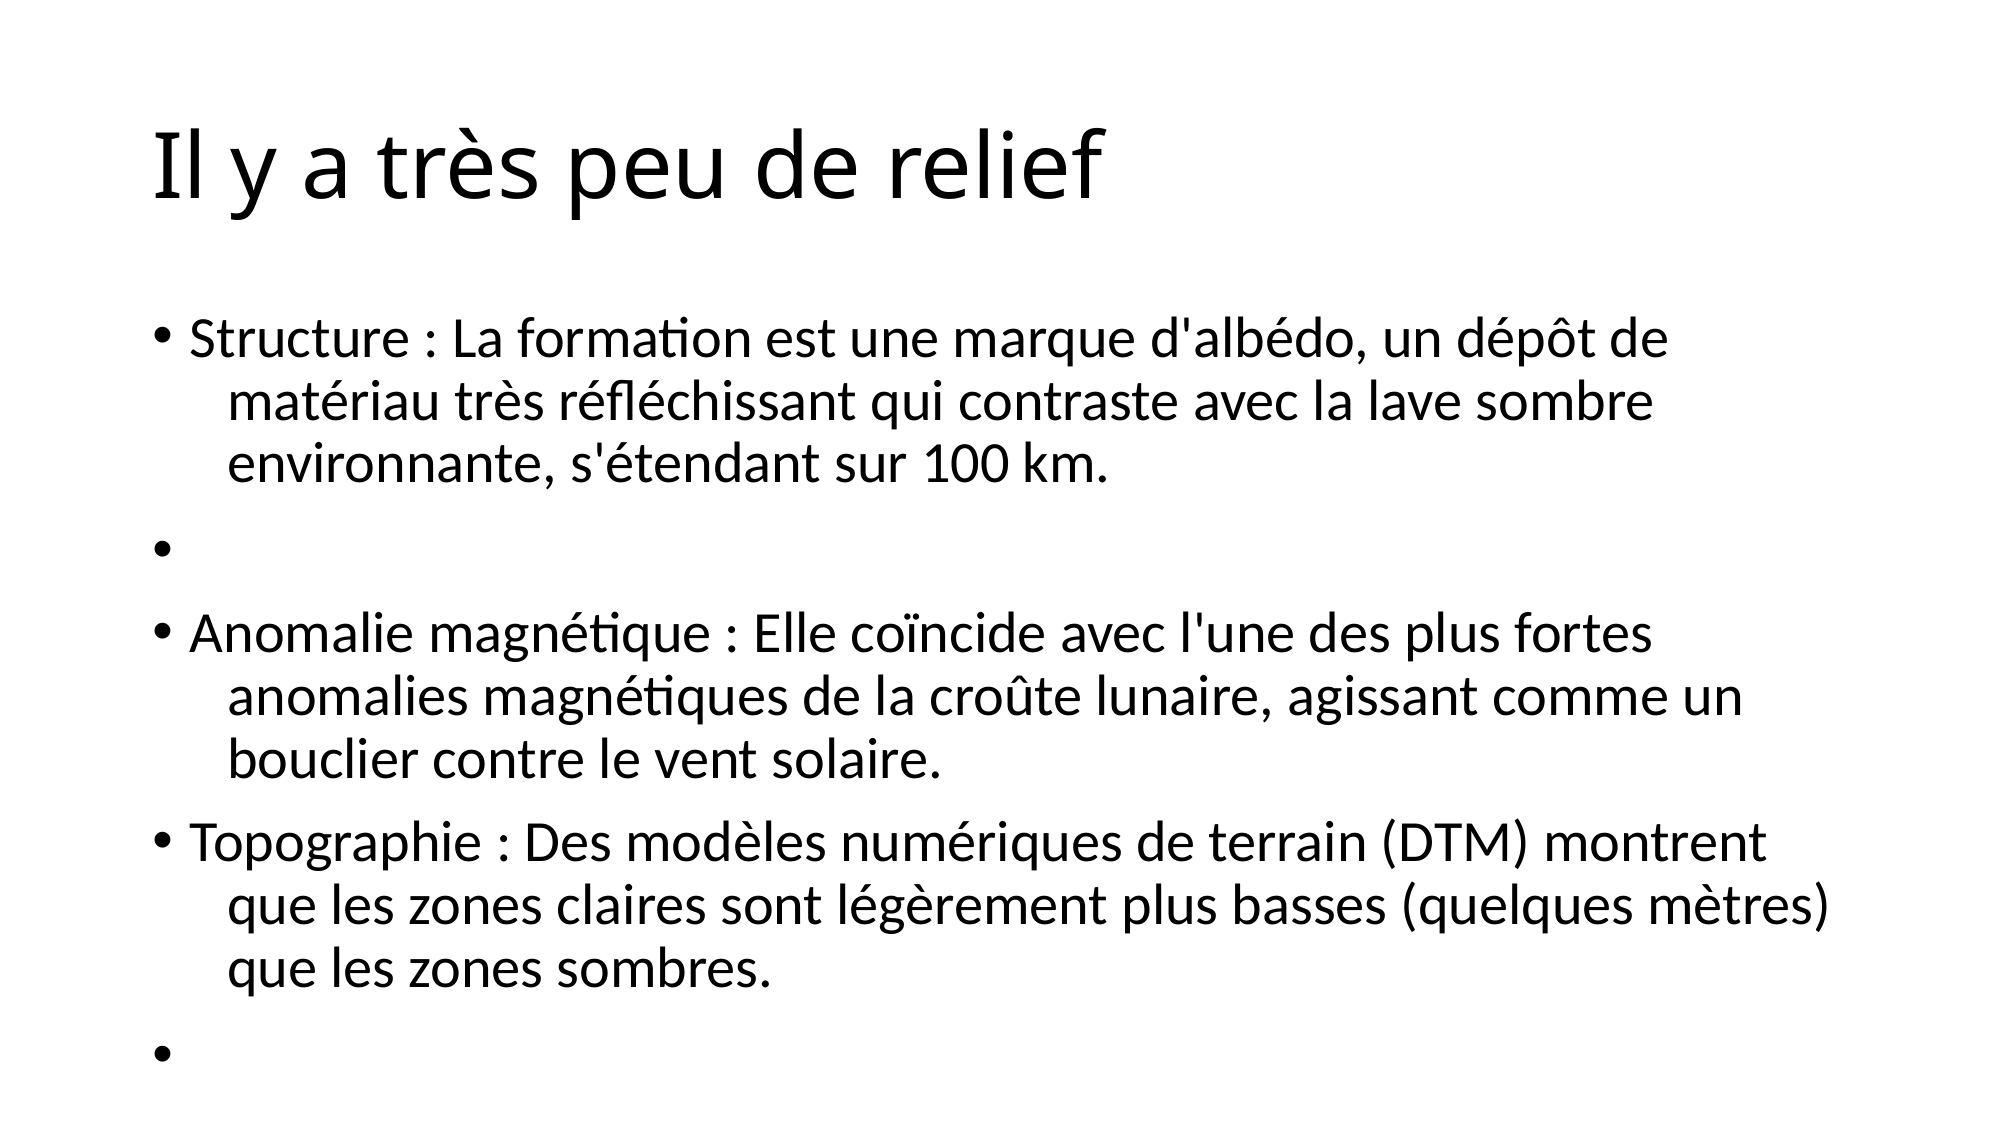

# Il y a très peu de relief
Structure : La formation est une marque d'albédo, un dépôt de matériau très réfléchissant qui contraste avec la lave sombre environnante, s'étendant sur 100 km.
Anomalie magnétique : Elle coïncide avec l'une des plus fortes anomalies magnétiques de la croûte lunaire, agissant comme un bouclier contre le vent solaire.
Topographie : Des modèles numériques de terrain (DTM) montrent que les zones claires sont légèrement plus basses (quelques mètres) que les zones sombres.